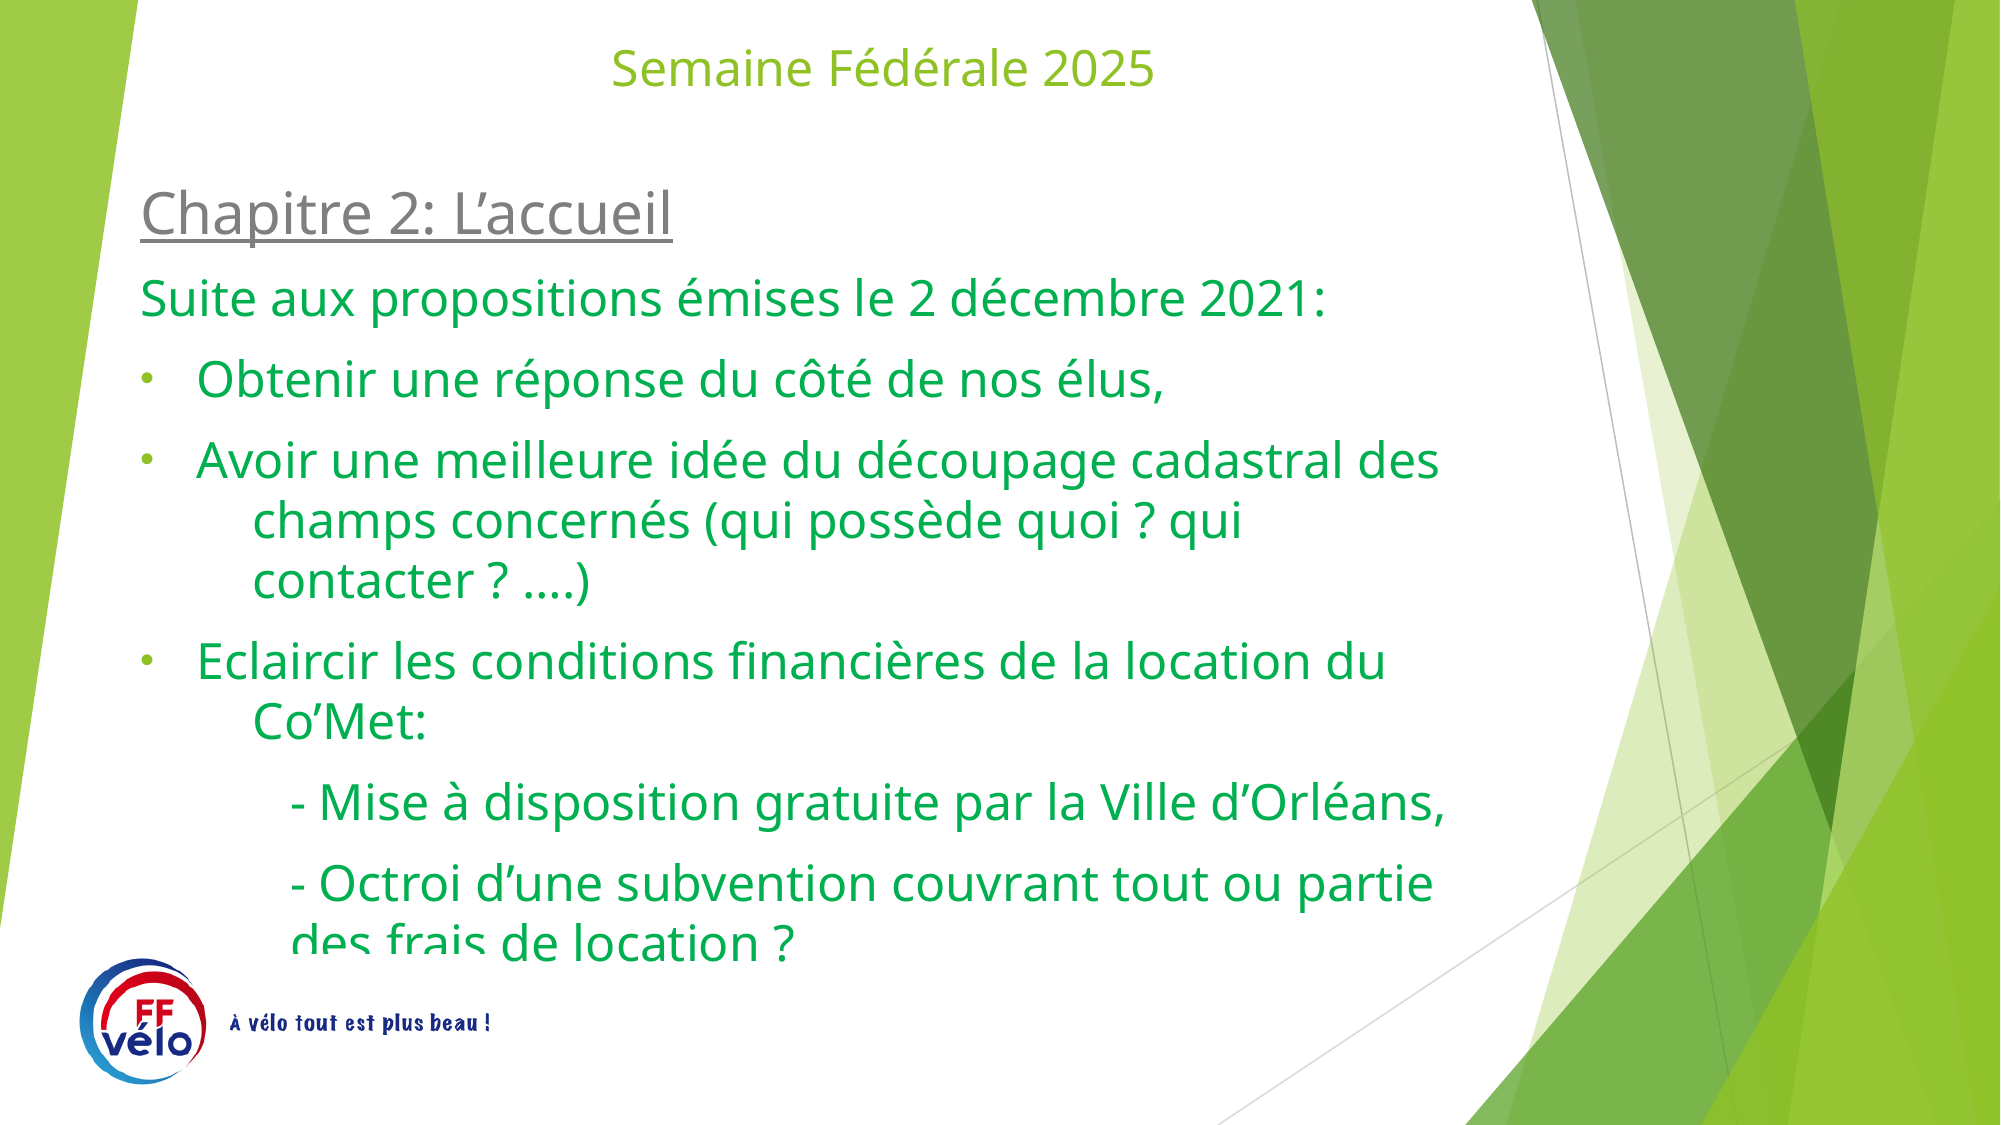

# Semaine Fédérale 2025
Chapitre 2: L’accueil
Suite aux propositions émises le 2 décembre 2021:
Obtenir une réponse du côté de nos élus,
Avoir une meilleure idée du découpage cadastral des champs concernés (qui possède quoi ? qui contacter ? ….)
Eclaircir les conditions financières de la location du Co’Met:
		- Mise à disposition gratuite par la Ville d’Orléans,
		- Octroi d’une subvention couvrant tout ou partie 			des frais de location ?